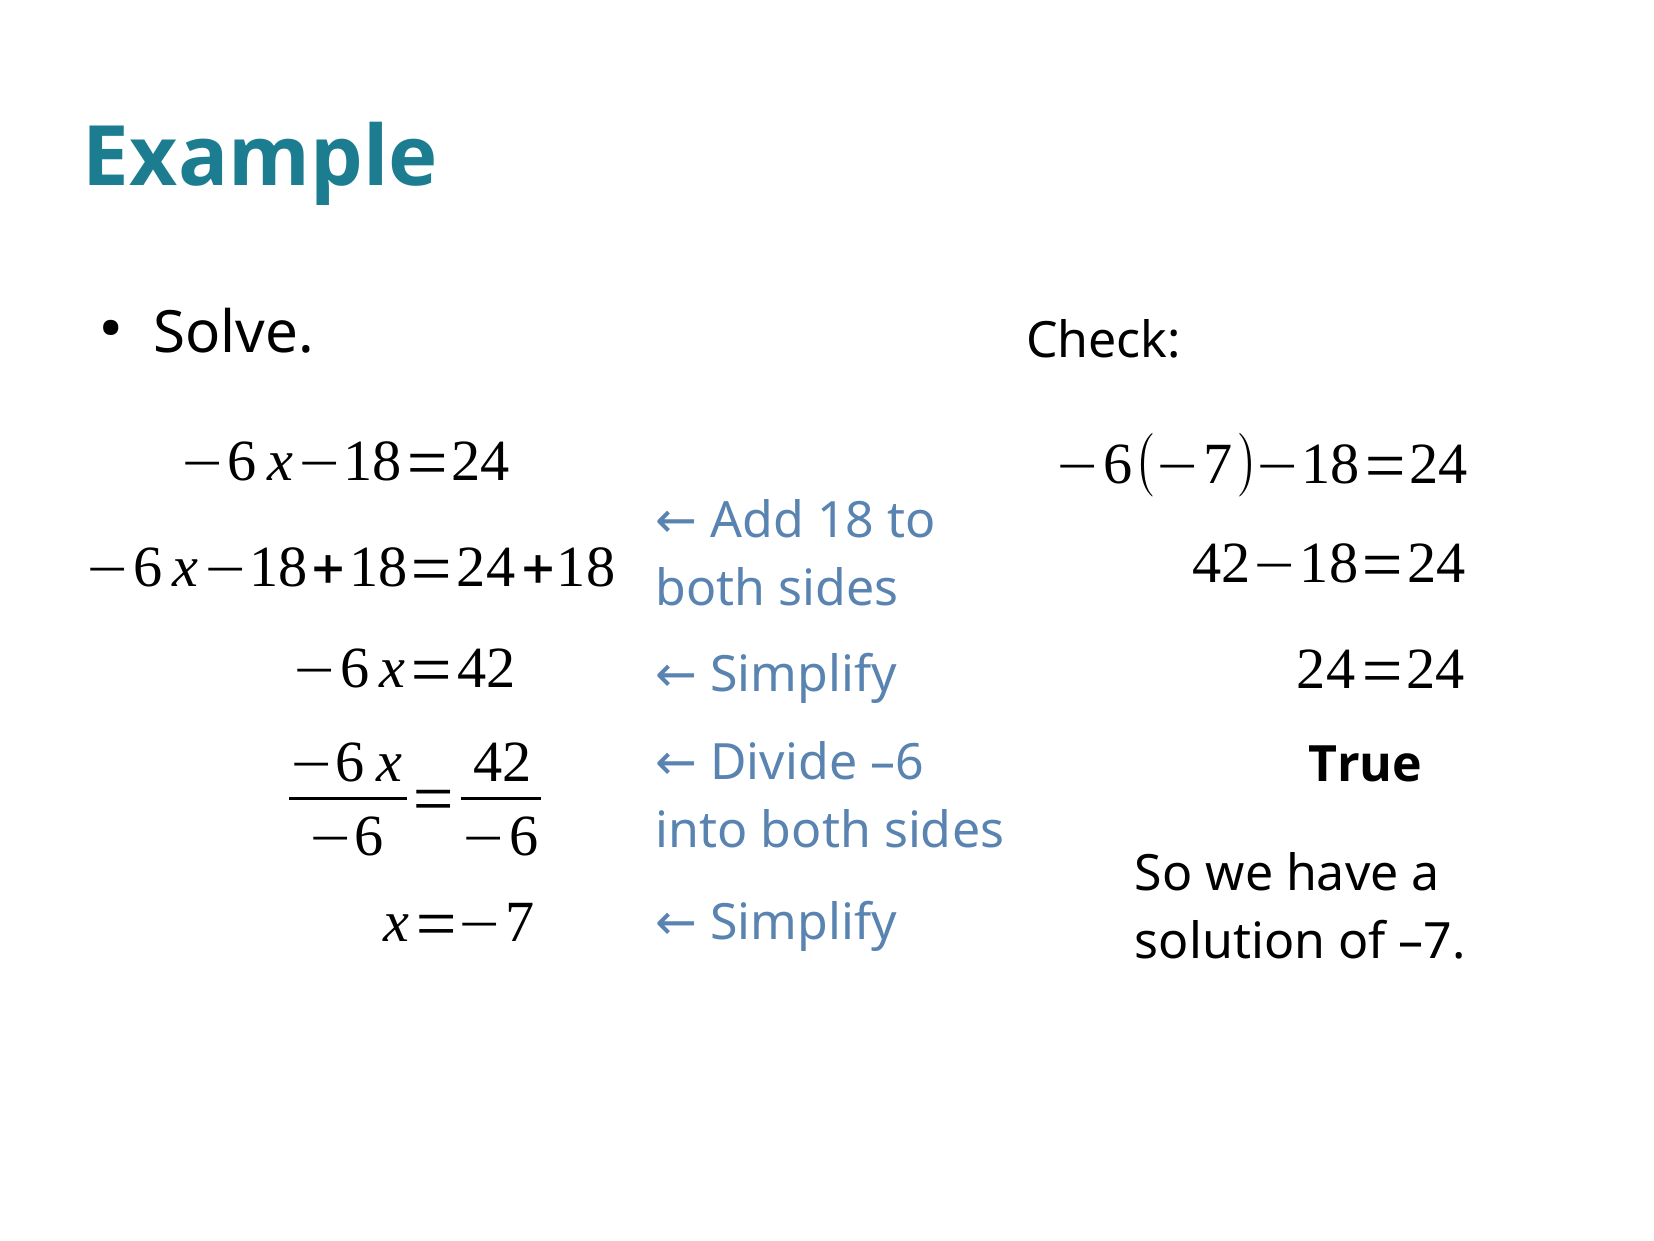

# Example
Solve.
Check:
← Add 18 to both sides
← Simplify
← Divide –6 into both sides
True
So we have a solution of –7.
← Simplify